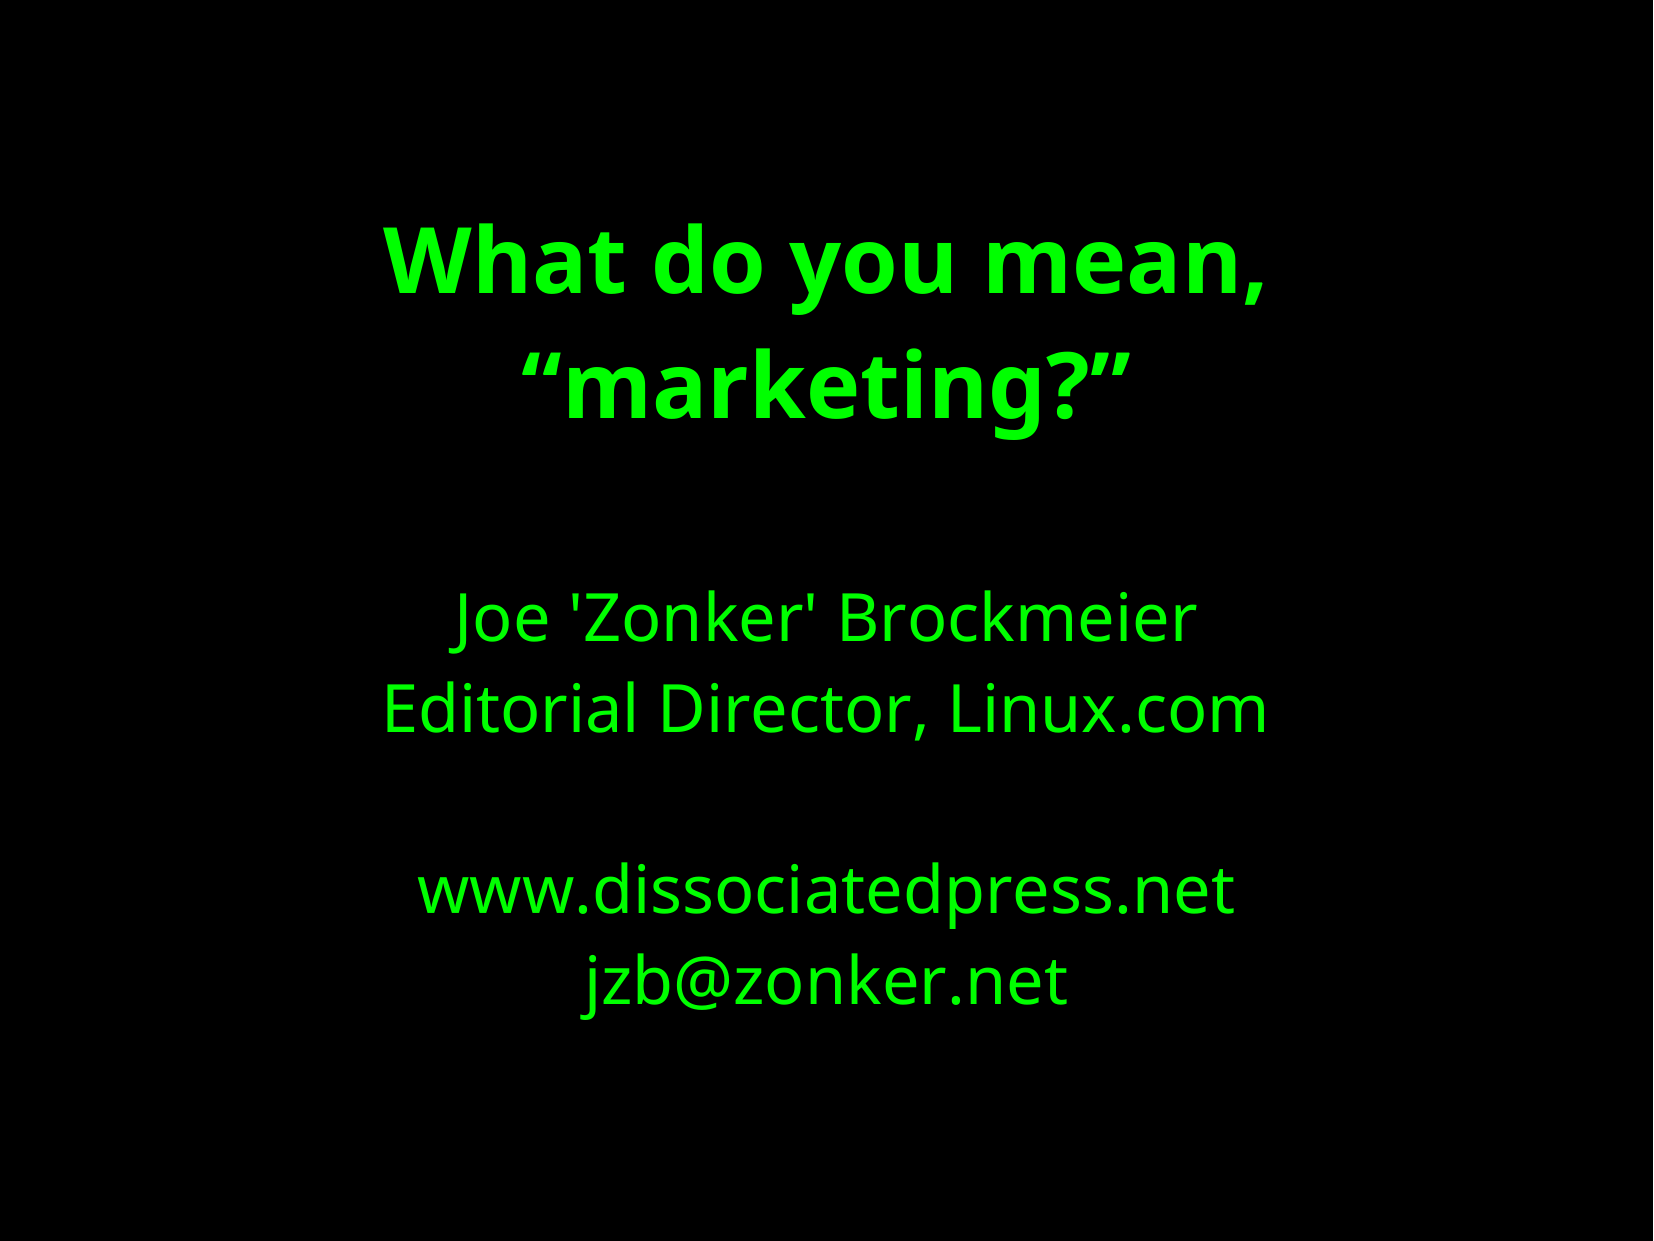

# What do you mean, “marketing?” Joe 'Zonker' Brockmeier Editorial Director, Linux.com www.dissociatedpress.net jzb@zonker.net